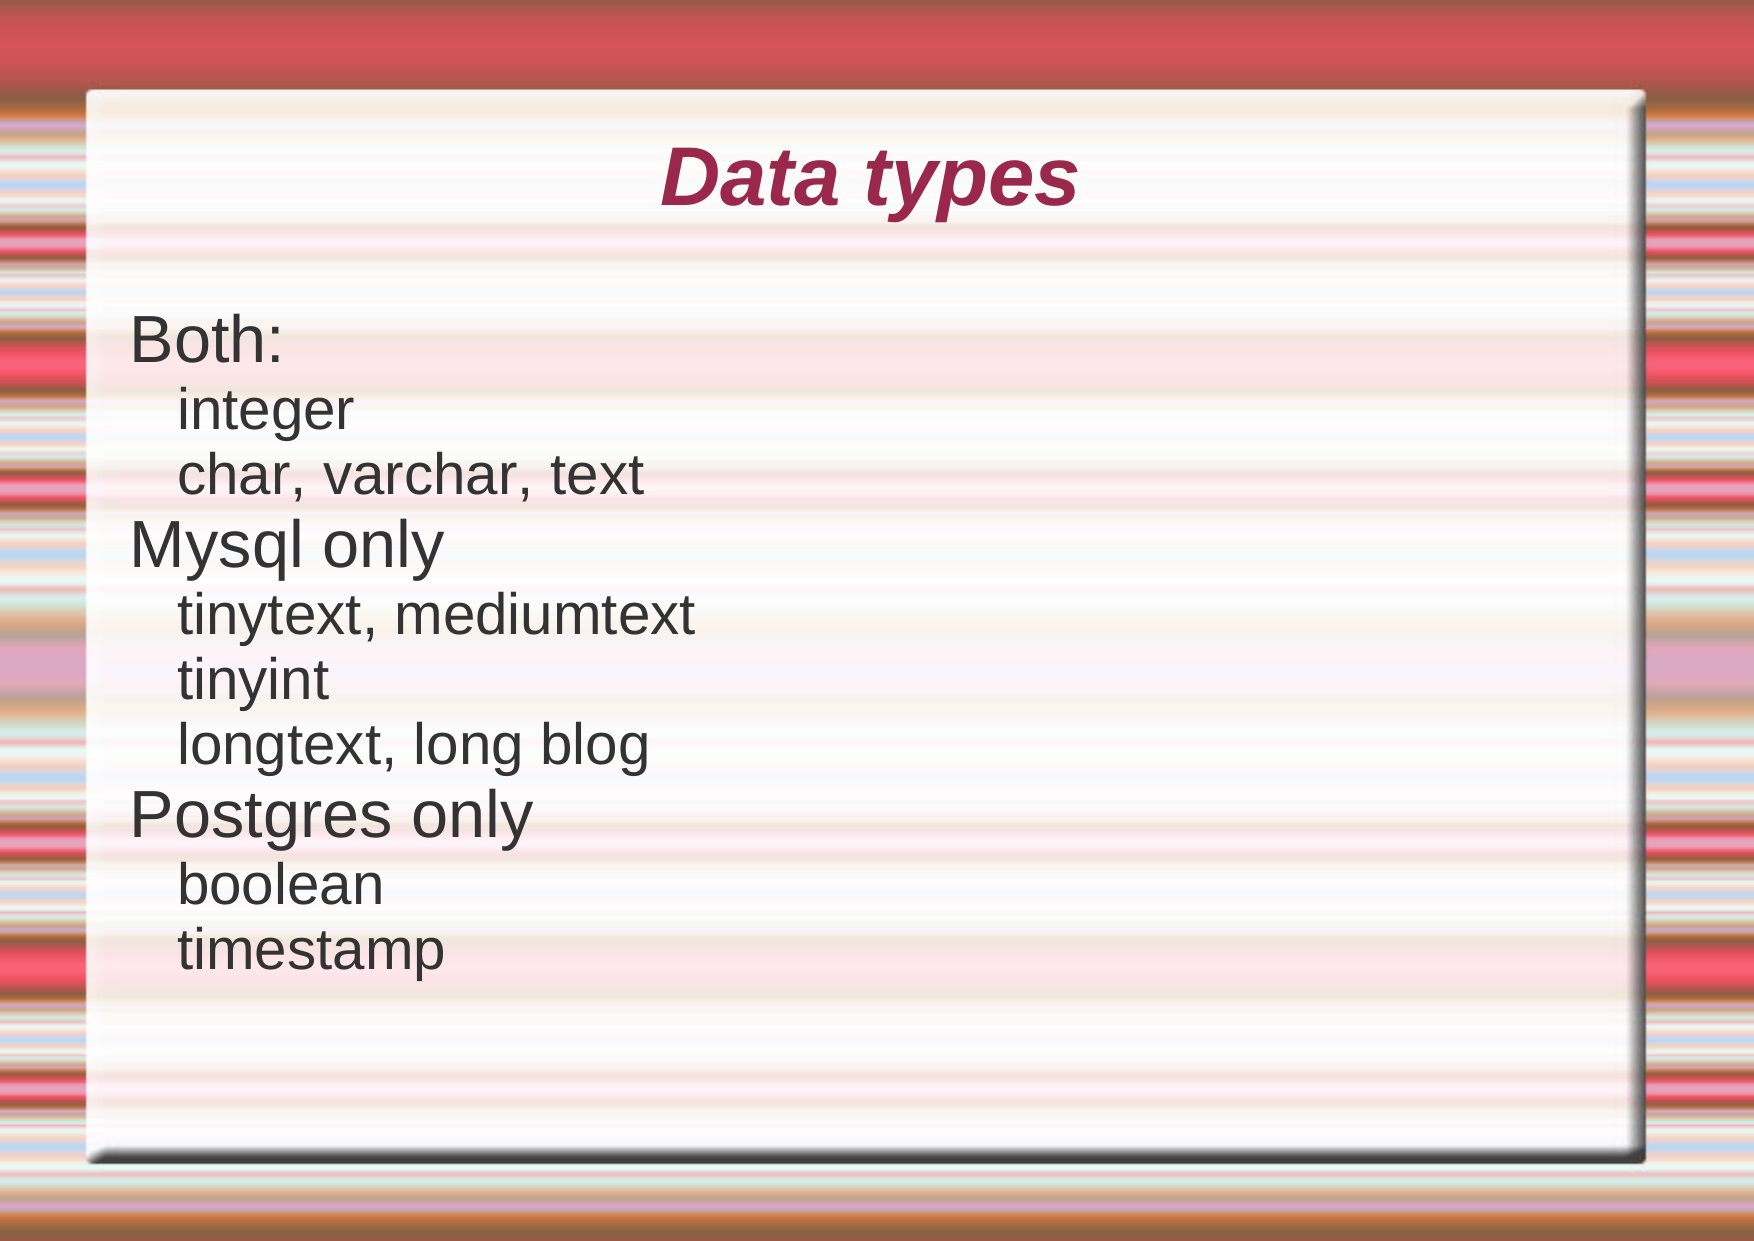

# Data types
Both:
integer
char, varchar, text
Mysql only
tinytext, mediumtext
tinyint
longtext, long blog
Postgres only
boolean
timestamp